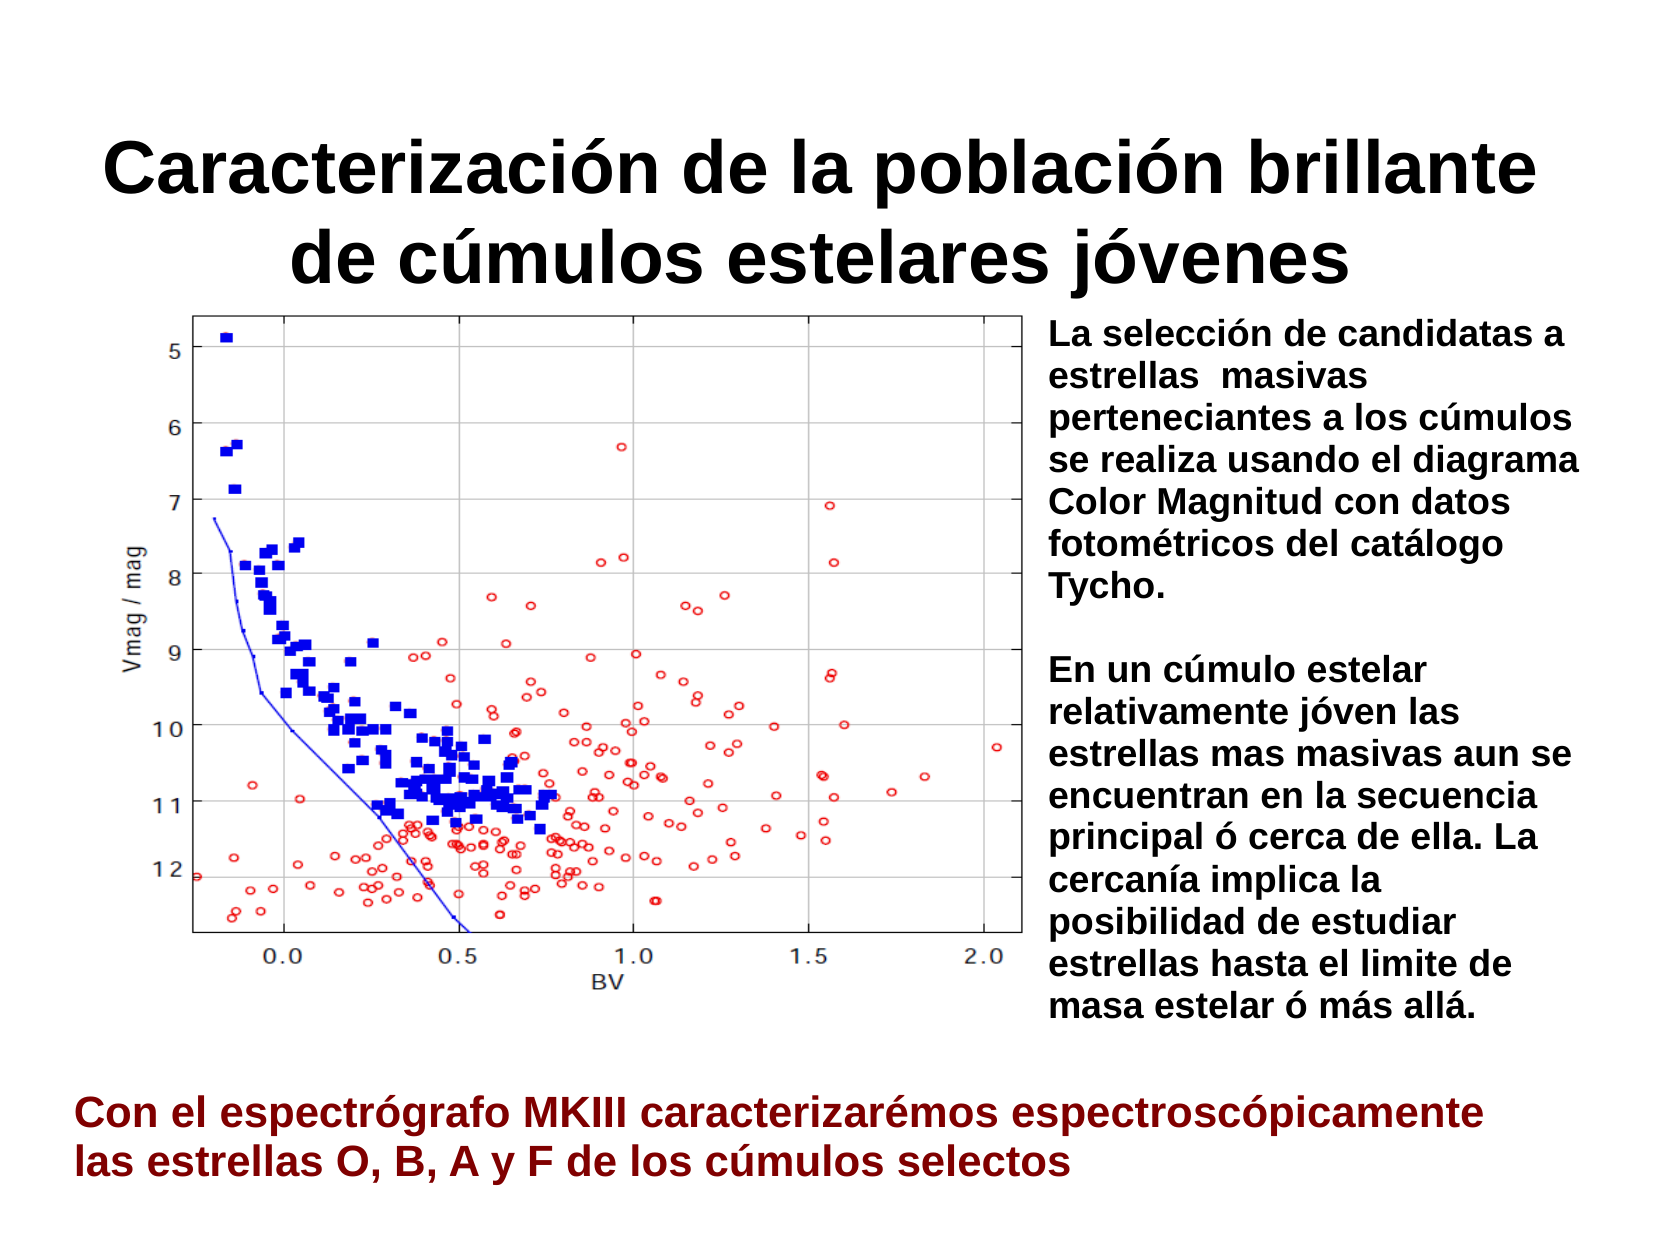

# Caracterización de la población brillante de cúmulos estelares jóvenes
La selección de candidatas a estrellas masivas perteneciantes a los cúmulos se realiza usando el diagrama Color Magnitud con datos fotométricos del catálogo Tycho.
En un cúmulo estelar relativamente jóven las estrellas mas masivas aun se encuentran en la secuencia principal ó cerca de ella. La cercanía implica la posibilidad de estudiar estrellas hasta el limite de masa estelar ó más allá.
Con el espectrógrafo MKIII caracterizarémos espectroscópicamente las estrellas O, B, A y F de los cúmulos selectos